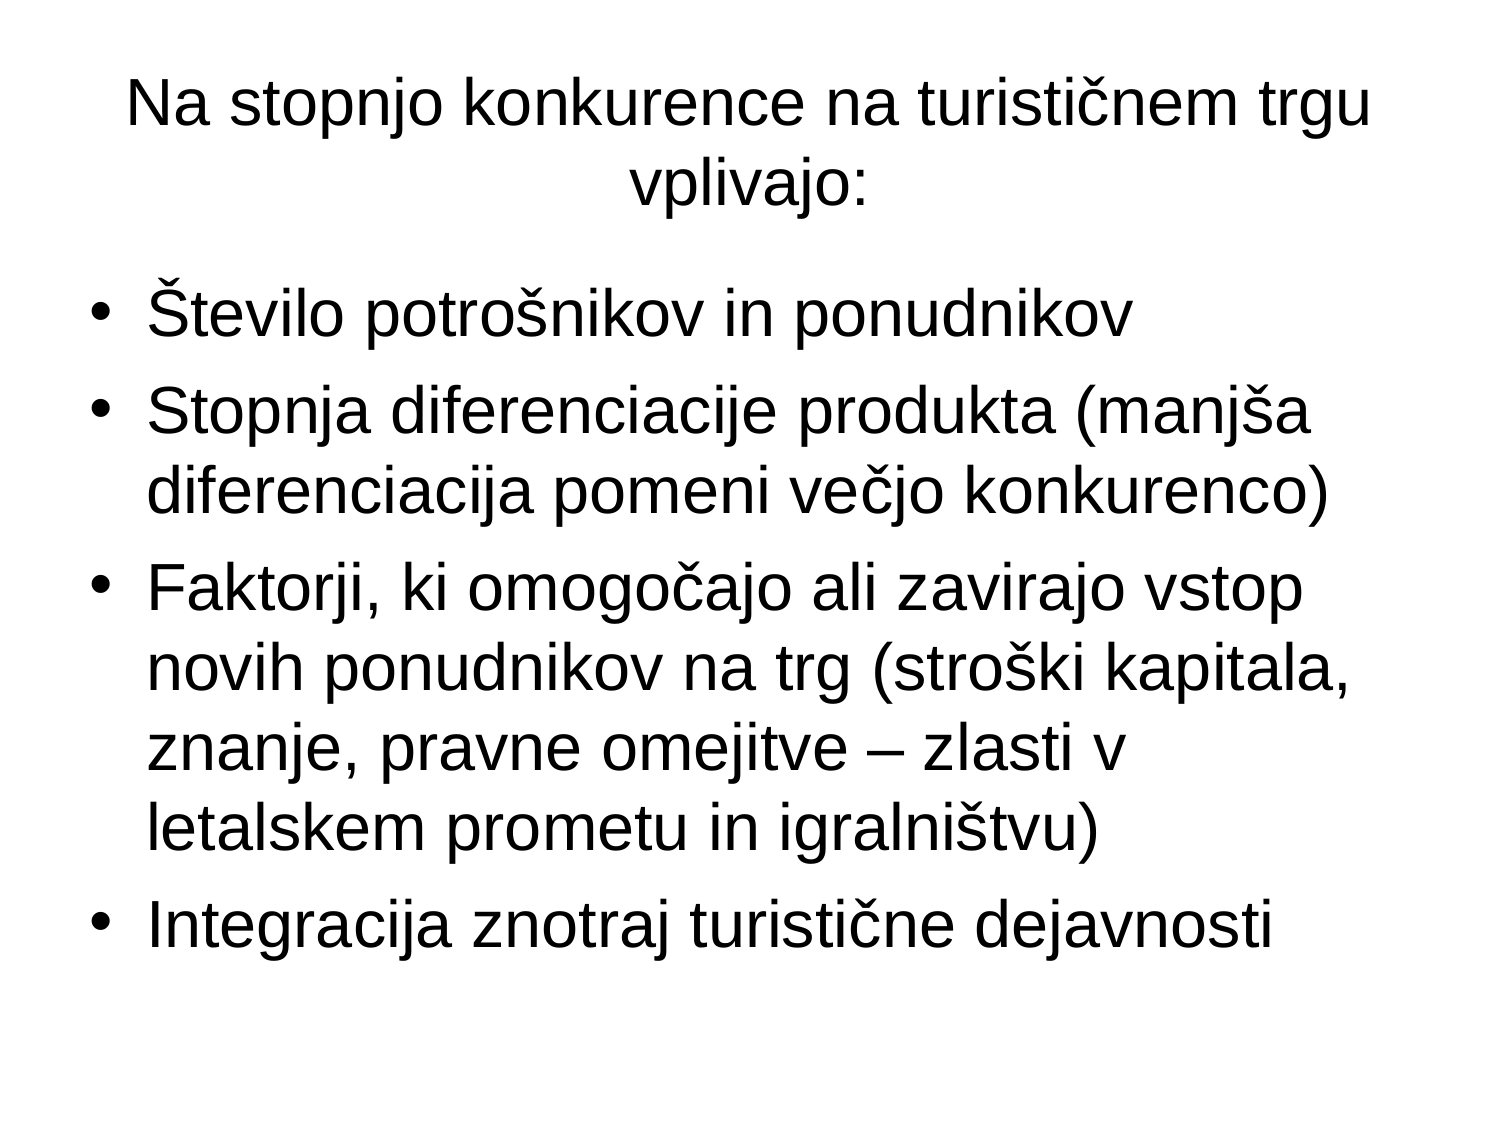

# Na stopnjo konkurence na turističnem trgu vplivajo:
Število potrošnikov in ponudnikov
Stopnja diferenciacije produkta (manjša diferenciacija pomeni večjo konkurenco)
Faktorji, ki omogočajo ali zavirajo vstop novih ponudnikov na trg (stroški kapitala, znanje, pravne omejitve – zlasti v letalskem prometu in igralništvu)
Integracija znotraj turistične dejavnosti